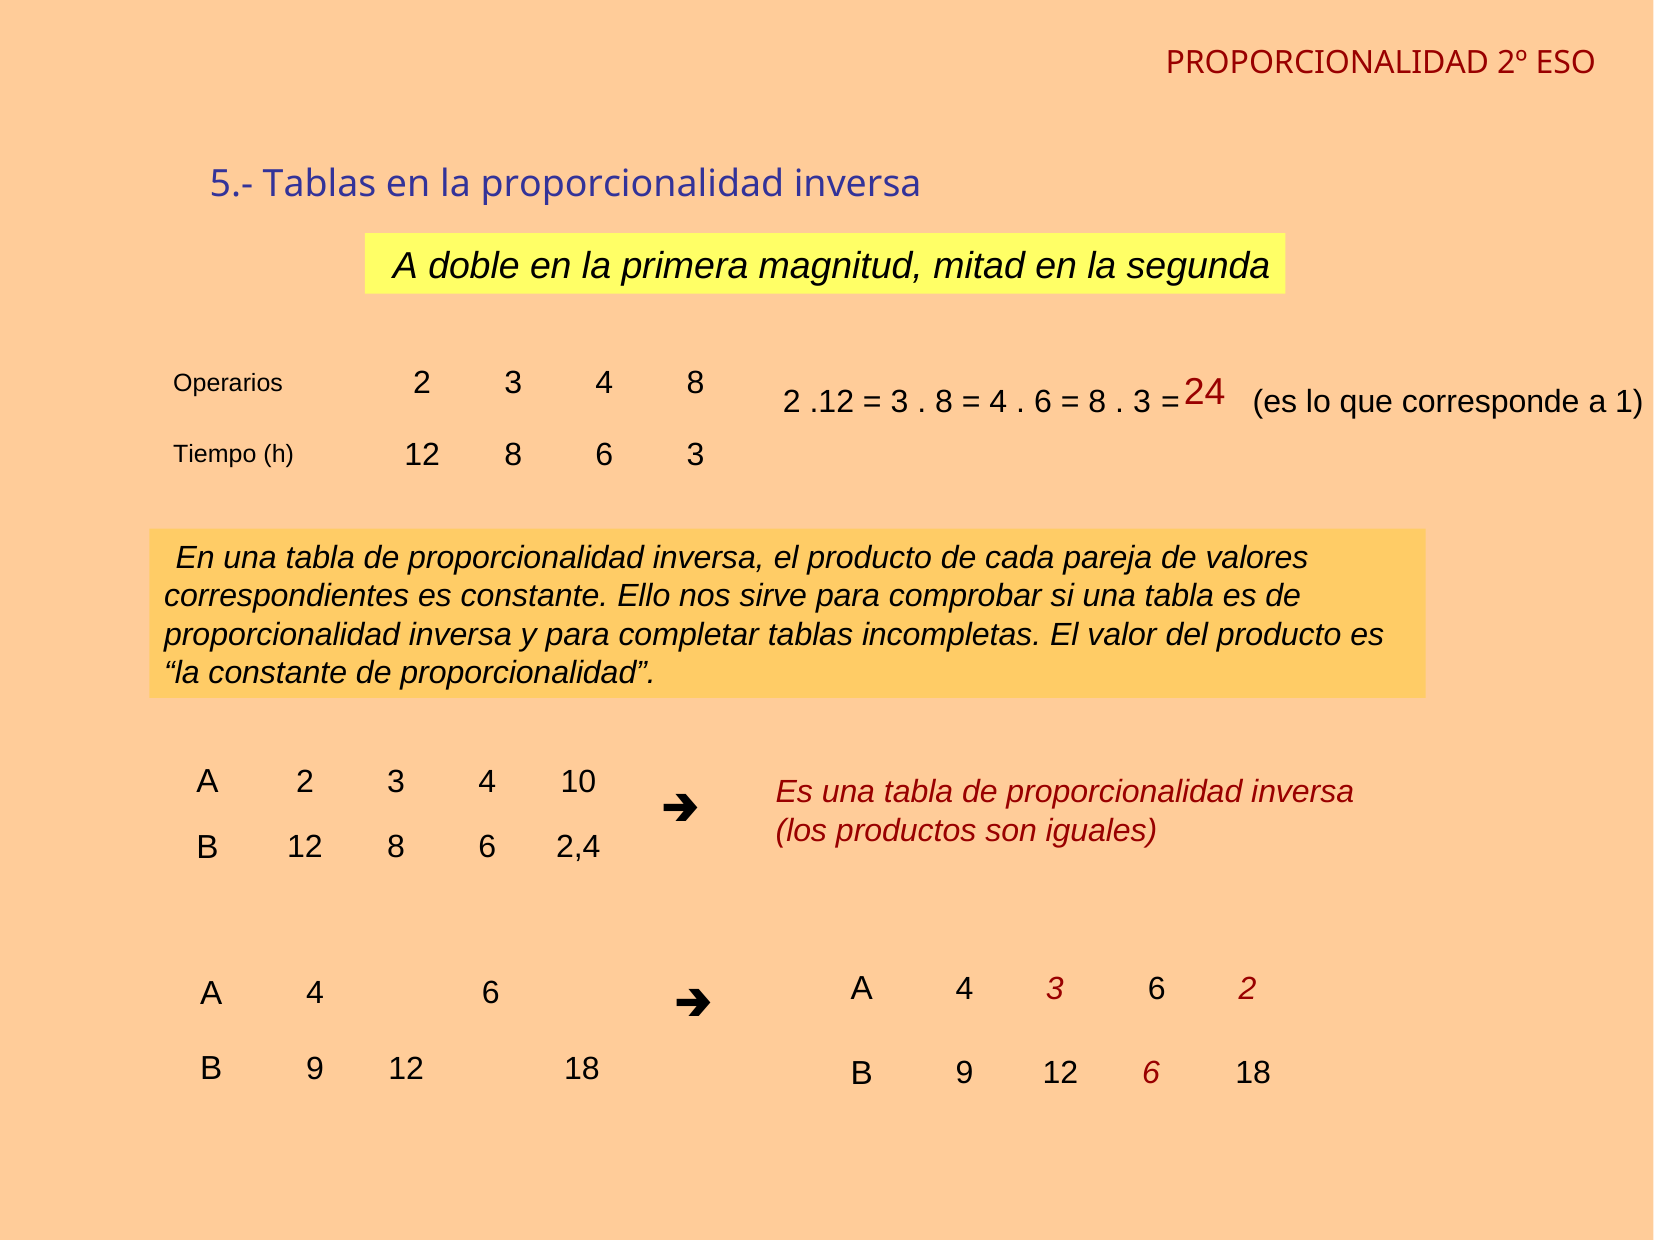

PROPORCIONALIDAD 2º ESO
5.- Tablas en la proporcionalidad inversa
A doble en la primera magnitud, mitad en la segunda
| Operarios | 2 | 3 | 4 | 8 |
| --- | --- | --- | --- | --- |
| Tiempo (h) | 12 | 8 | 6 | 3 |
24
(es lo que corresponde a 1)
2 .12 = 3 . 8 = 4 . 6 = 8 . 3 =
En una tabla de proporcionalidad inversa, el producto de cada pareja de valores correspondientes es constante. Ello nos sirve para comprobar si una tabla es de proporcionalidad inversa y para completar tablas incompletas. El valor del producto es “la constante de proporcionalidad”.
| A | 2 | 3 | 4 | 10 |
| --- | --- | --- | --- | --- |
| B | 12 | 8 | 6 | 2,4 |
Es una tabla de proporcionalidad inversa
(los productos son iguales)

| A | 4 | 3 | 6 | 2 |
| --- | --- | --- | --- | --- |
| B | 9 | 12 | 6 | 18 |
| A | 4 | | 6 | |
| --- | --- | --- | --- | --- |
| B | 9 | 12 | | 18 |
